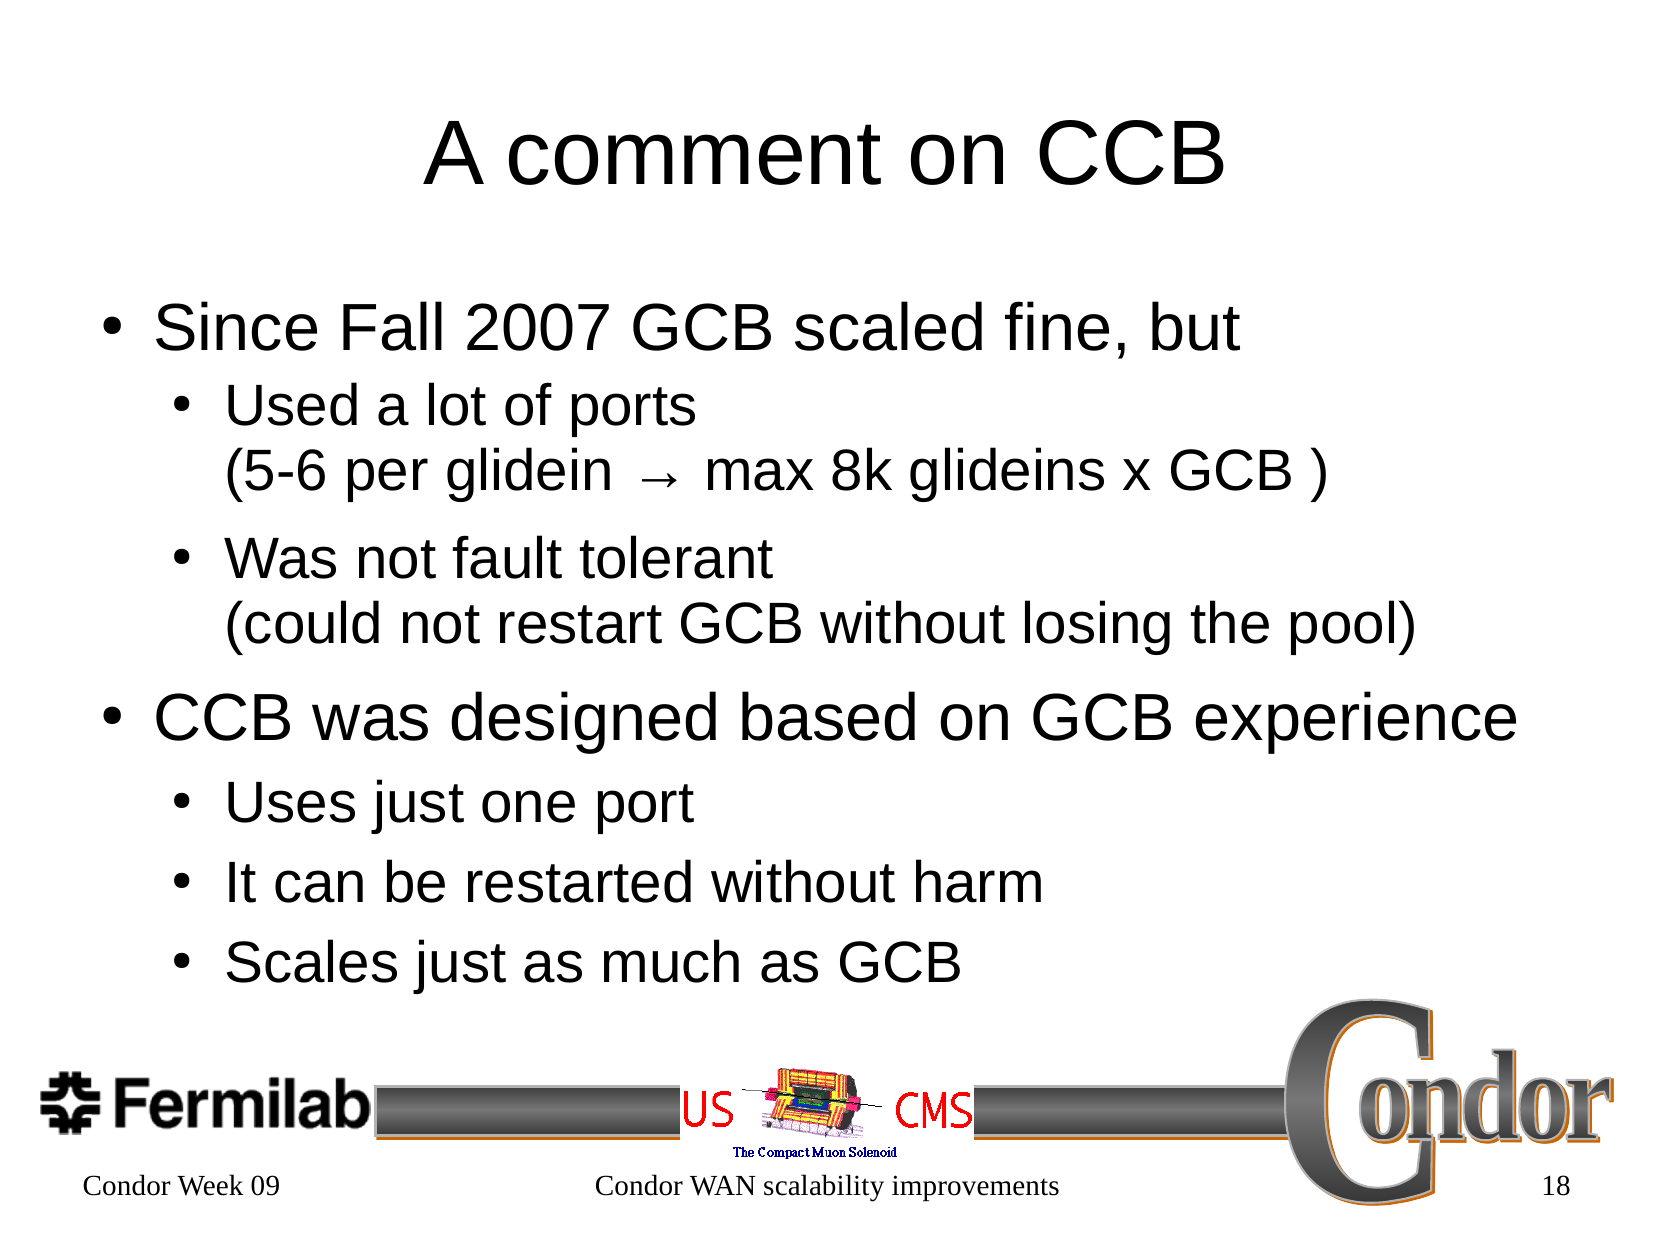

# A comment on CCB
Since Fall 2007 GCB scaled fine, but
Used a lot of ports
(5-6 per glidein → max 8k glideins x GCB )
Was not fault tolerant
(could not restart GCB without losing the pool)
CCB was designed based on GCB experience
Uses just one port
It can be restarted without harm
Scales just as much as GCB
Condor Week 09
Condor WAN scalability improvements
18